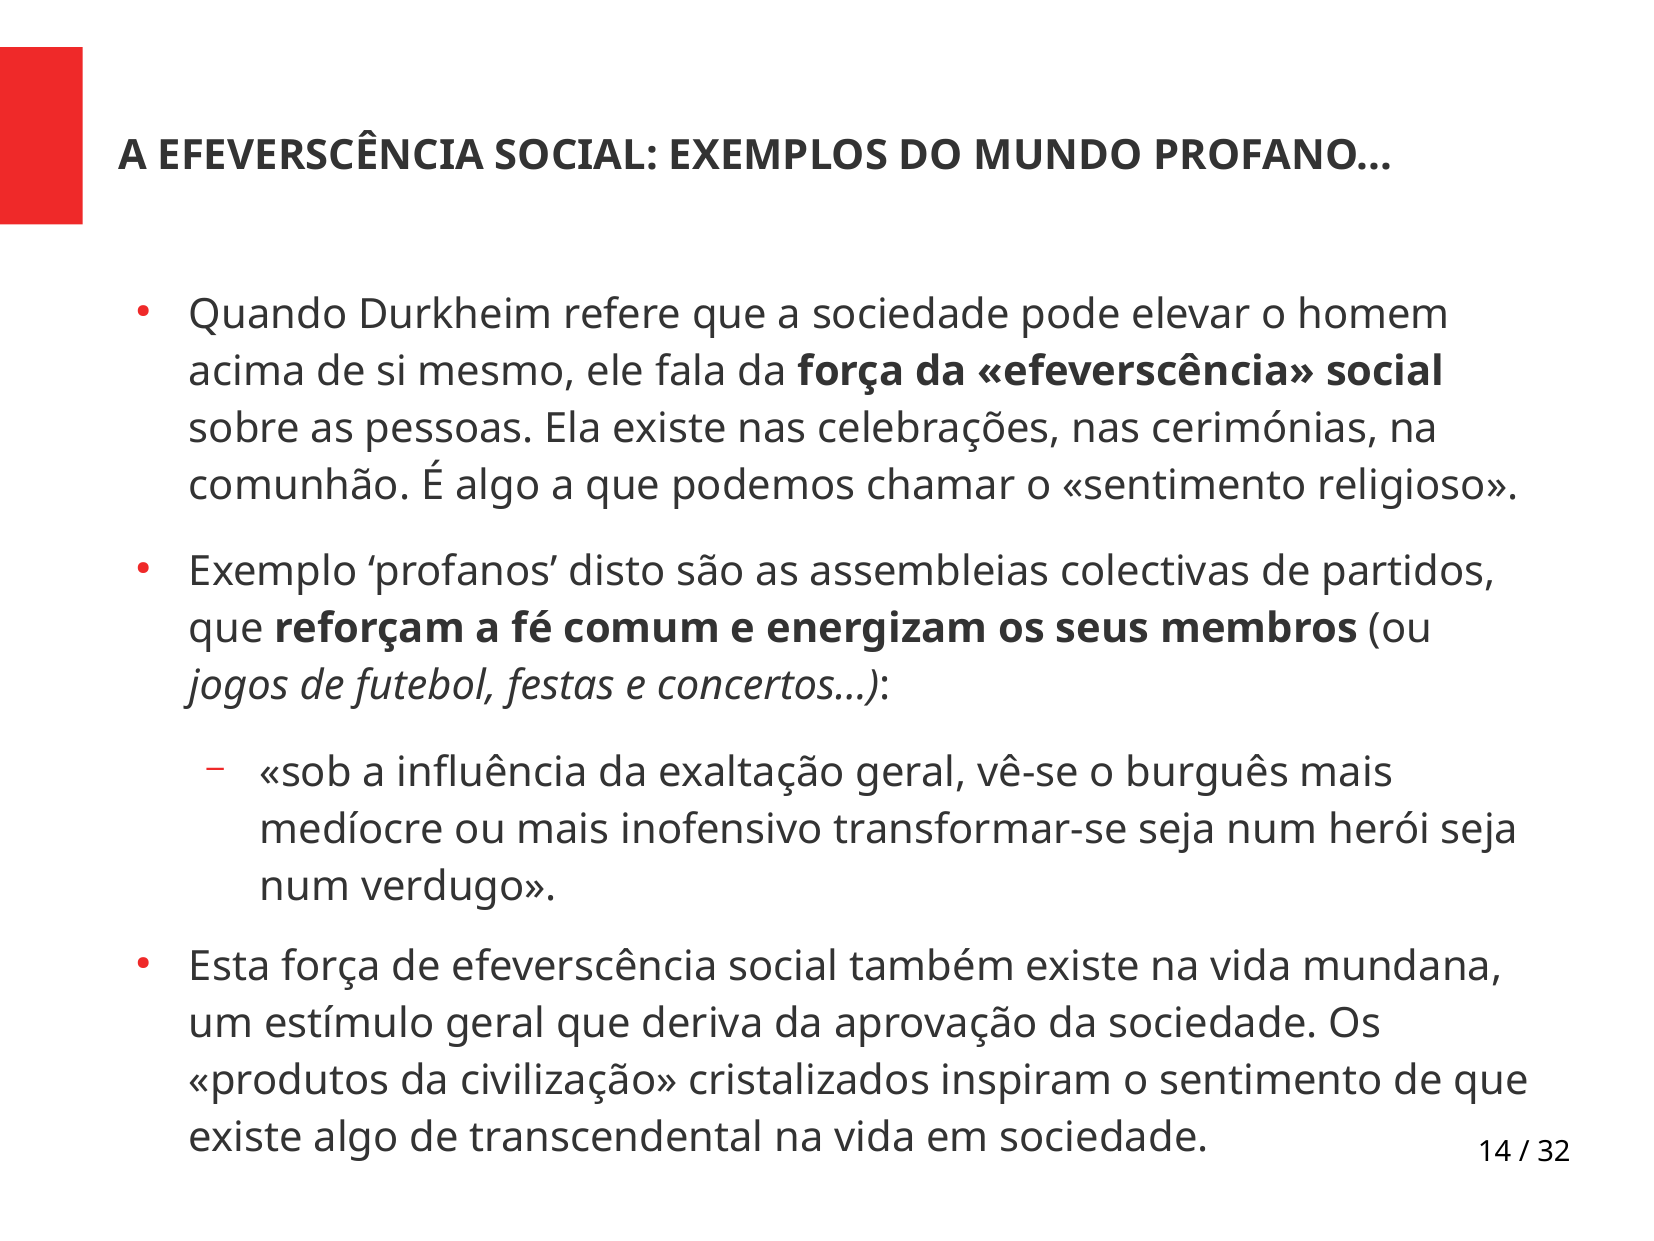

# A EFEVERSCÊNCIA SOCIAL: EXEMPLOS DO MUNDO PROFANO...
Quando Durkheim refere que a sociedade pode elevar o homem acima de si mesmo, ele fala da força da «efeverscência» social sobre as pessoas. Ela existe nas celebrações, nas cerimónias, na comunhão. É algo a que podemos chamar o «sentimento religioso».
Exemplo ‘profanos’ disto são as assembleias colectivas de partidos, que reforçam a fé comum e energizam os seus membros (ou jogos de futebol, festas e concertos…):
«sob a influência da exaltação geral, vê-se o burguês mais medíocre ou mais inofensivo transformar-se seja num herói seja num verdugo».
Esta força de efeverscência social também existe na vida mundana, um estímulo geral que deriva da aprovação da sociedade. Os «produtos da civilização» cristalizados inspiram o sentimento de que existe algo de transcendental na vida em sociedade.
14